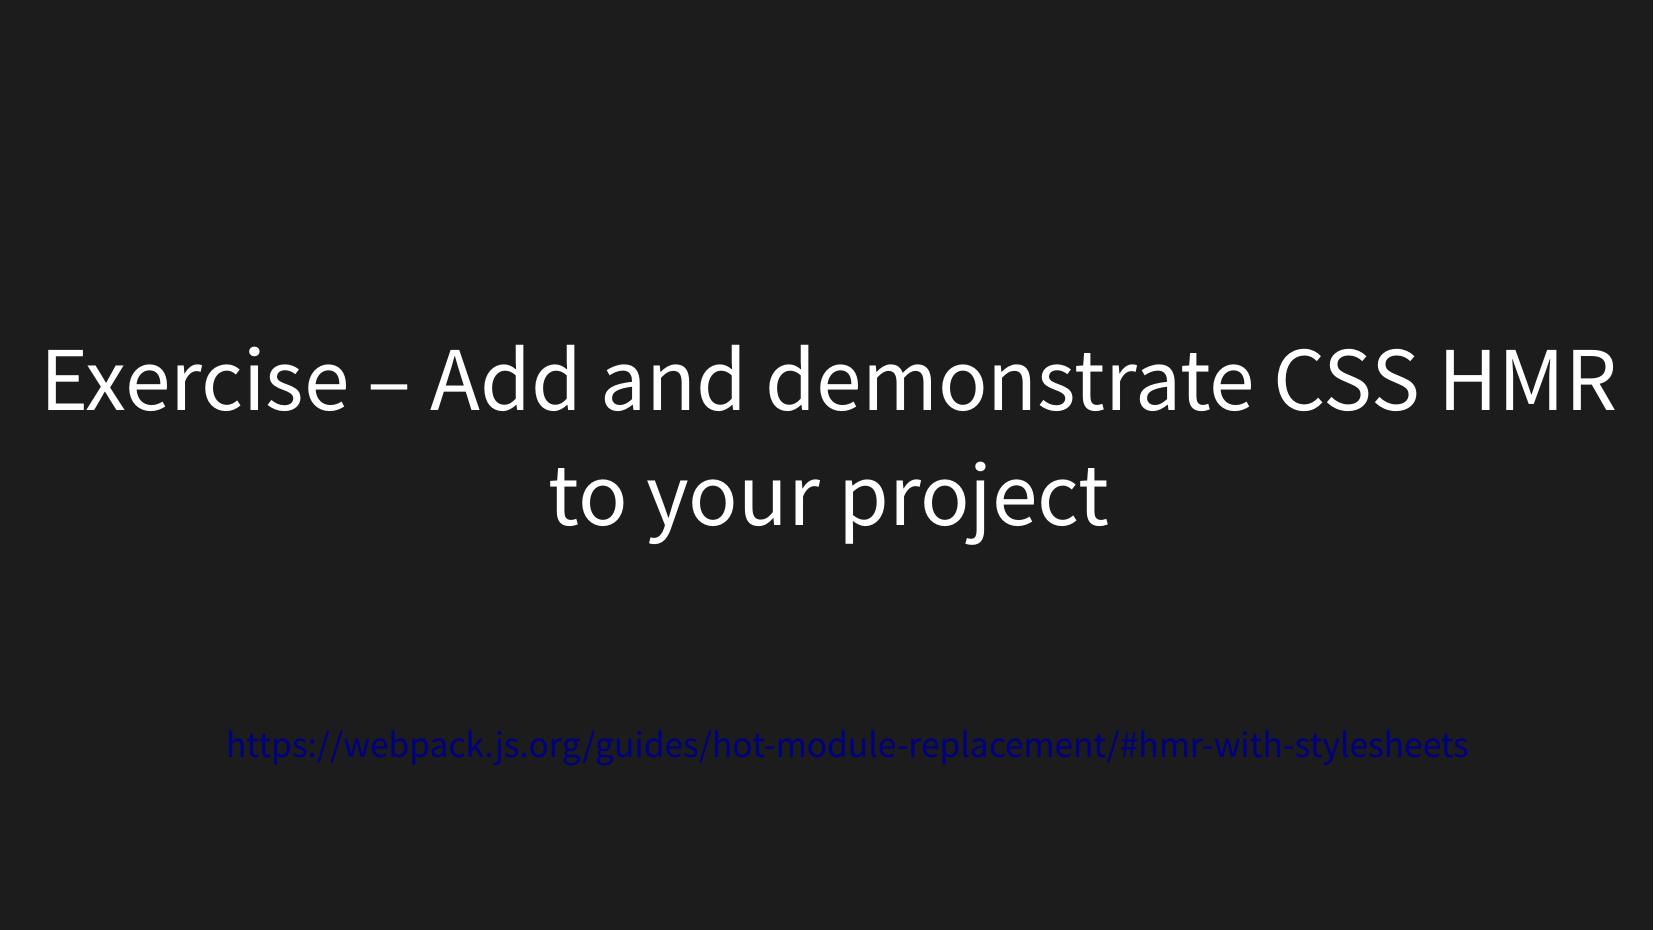

# Exercise – Add and demonstrate CSS HMR to your project
https://webpack.js.org/guides/hot-module-replacement/#hmr-with-stylesheets